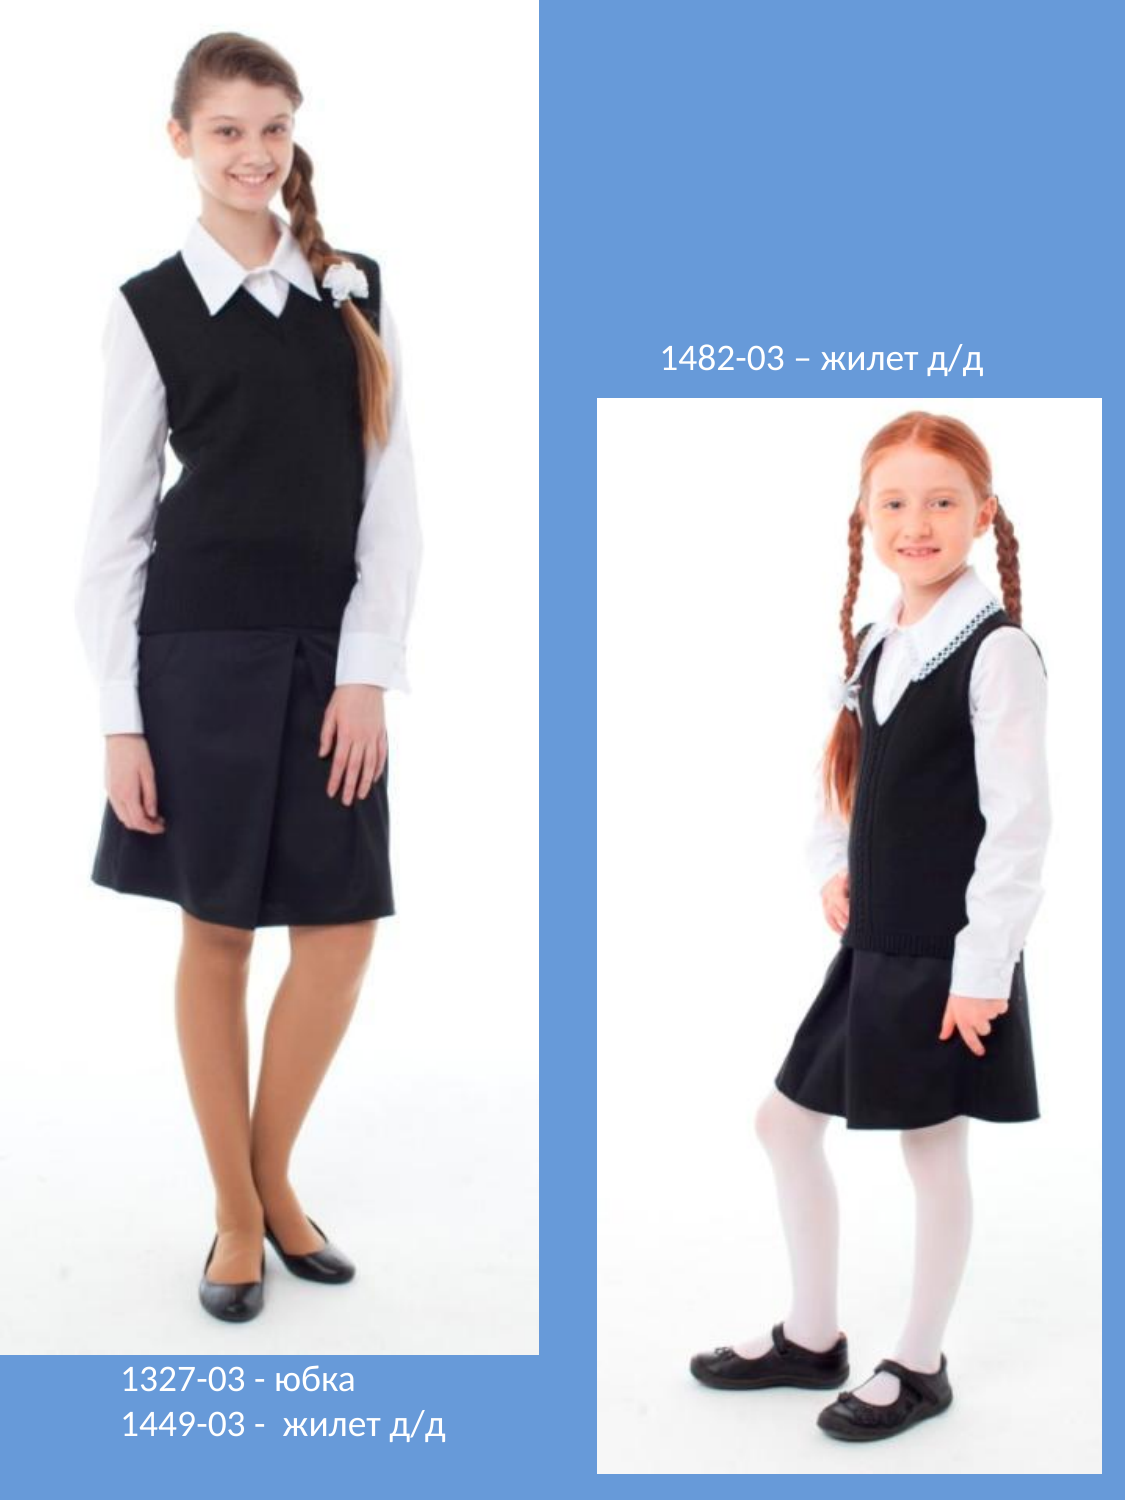

1482-03 – жилет д/д
1327-03 - юбка
1449-03 - жилет д/д